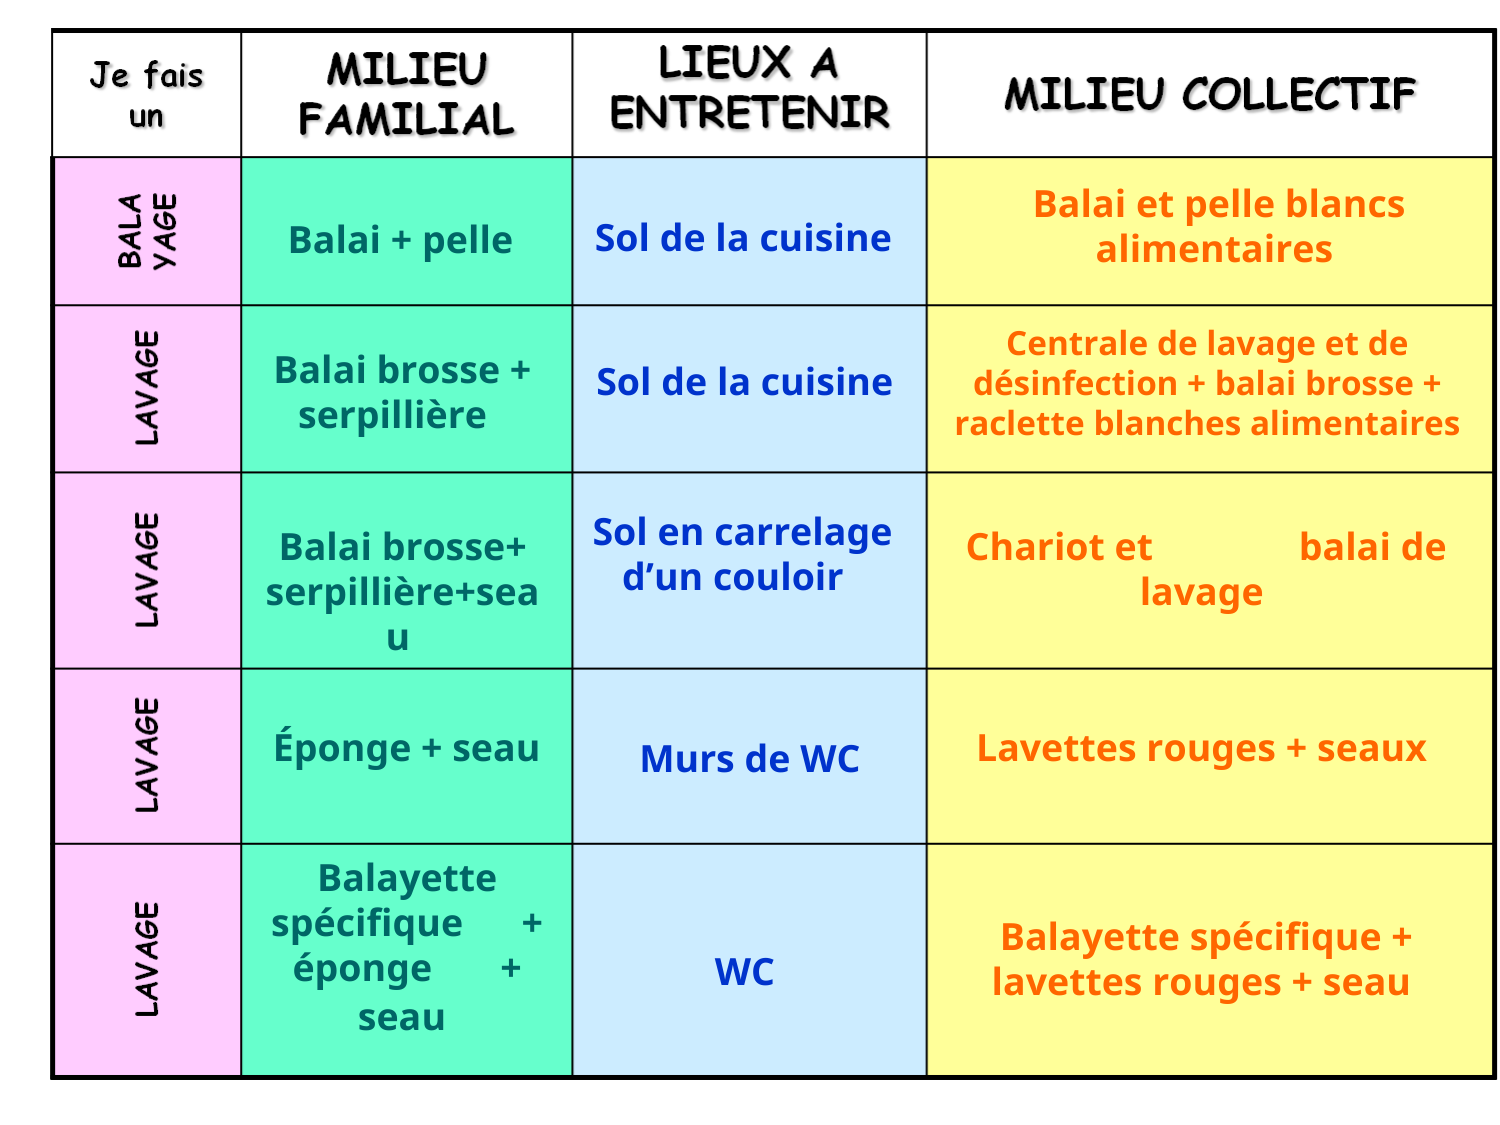

Balai et pelle blancs alimentaires
Sol de la cuisine
Balai + pelle
Centrale de lavage et de désinfection + balai brosse + raclette blanches alimentaires
Balai brosse + serpillière
Sol de la cuisine
Sol en carrelage d’un couloir
Balai brosse+ serpillière+seau
Chariot et balai de lavage
Éponge + seau
Lavettes rouges + seaux
Murs de WC
Balayette spécifique + éponge + seau
Balayette spécifique + lavettes rouges + seau
WC